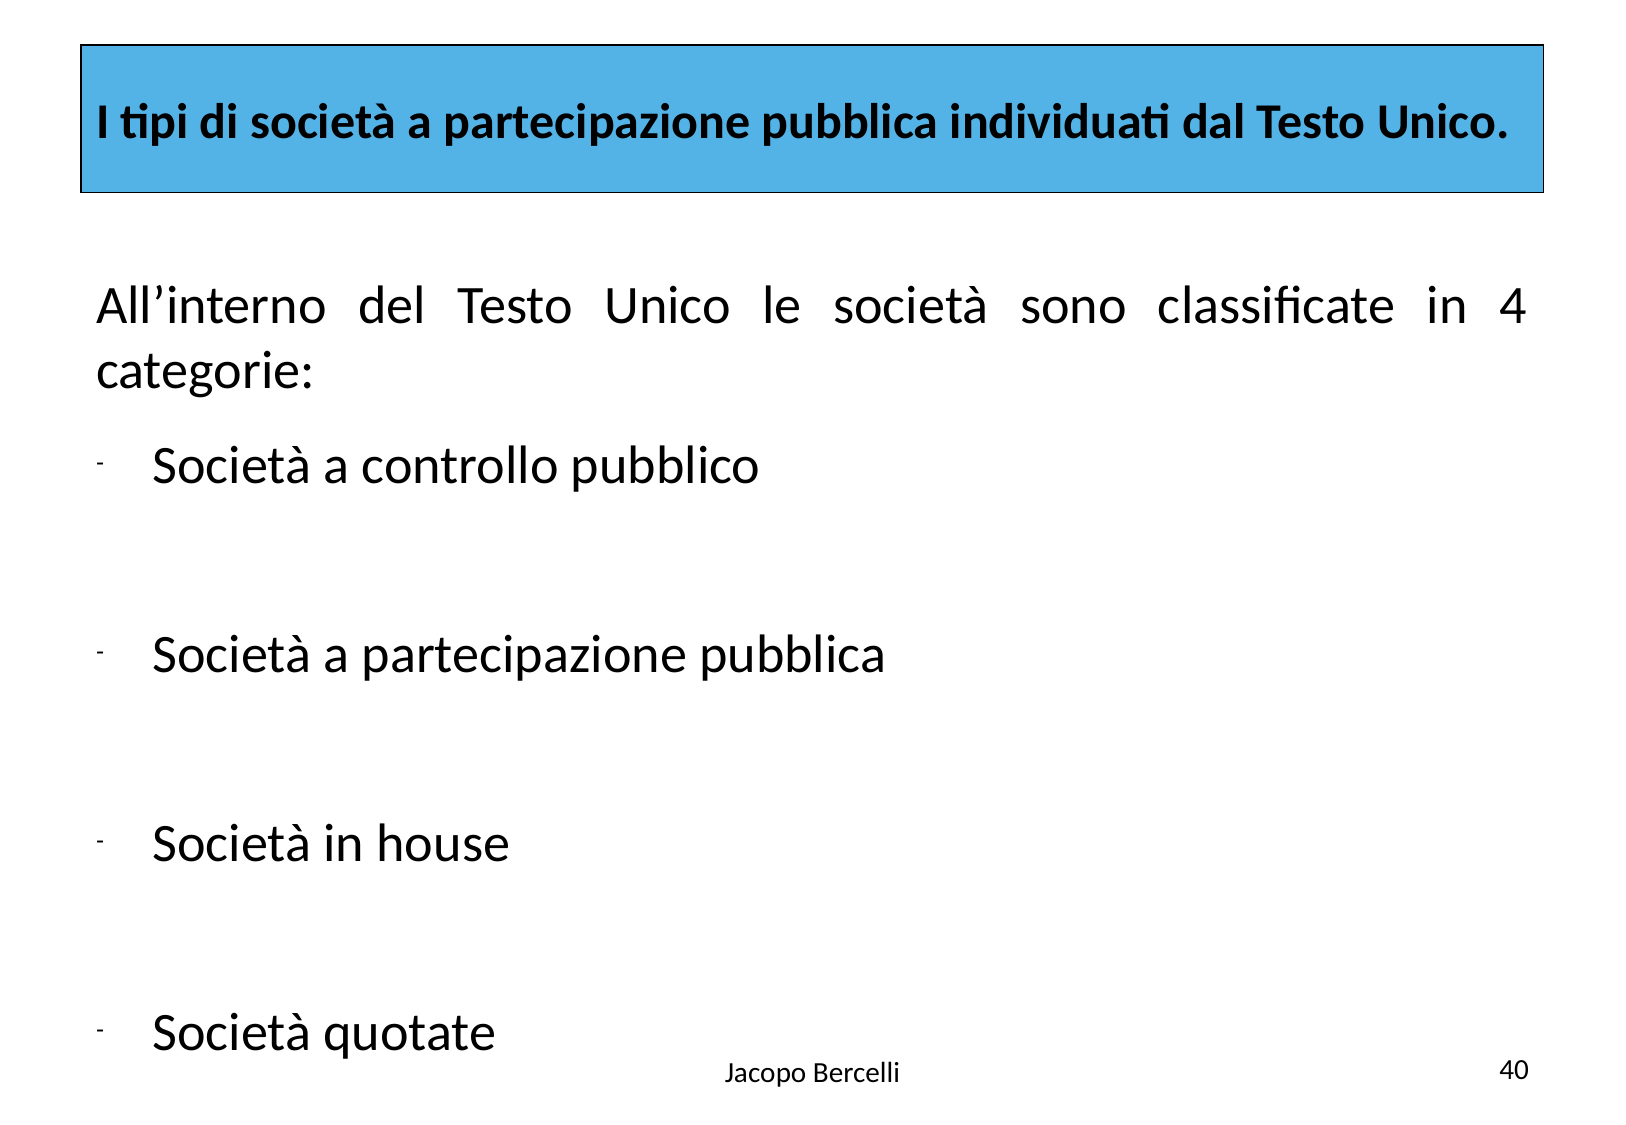

# I tipi di società a partecipazione pubblica individuati dal Testo Unico.
All’interno del Testo Unico le società sono classificate in 4 categorie:
Società a controllo pubblico
Società a partecipazione pubblica
Società in house
Società quotate
Jacopo Bercelli